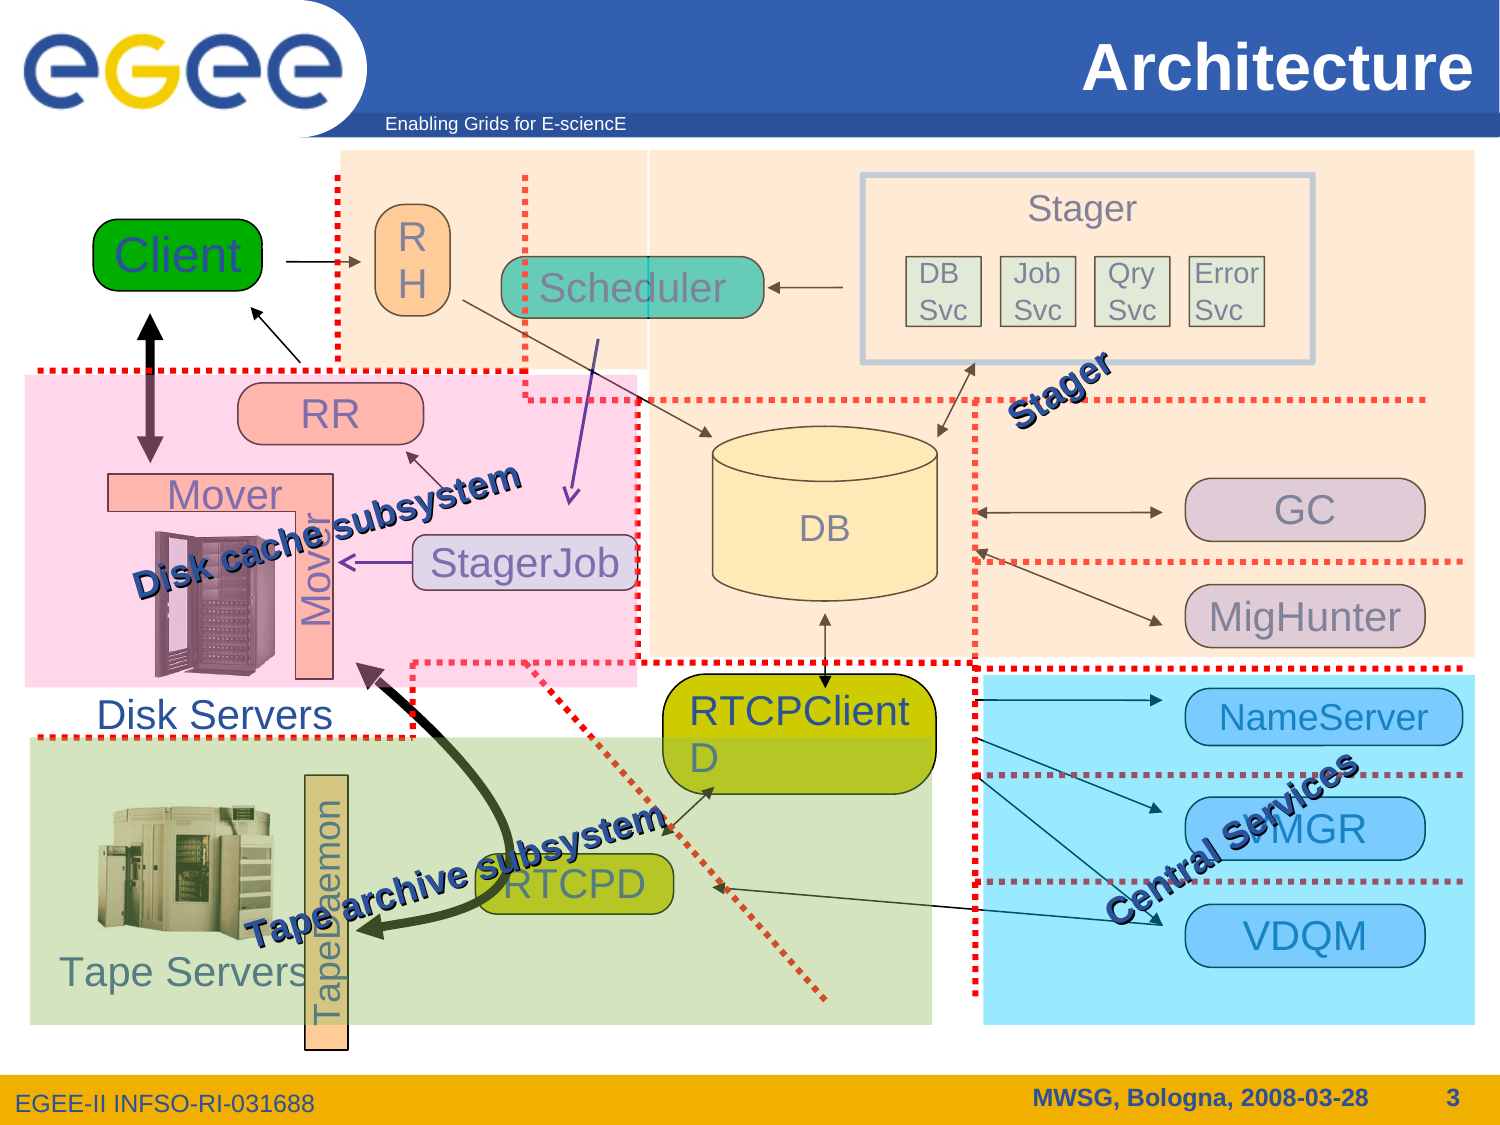

# Architecture
Stager
Stager
DB
Svc
Job
Svc
Qry
Svc
Error
Svc
RH
Client
Scheduler
Disk cache subsystem
RR
DB
Mover
Mover
Disk Servers
GC
StagerJob
MigHunter
RTCPClientD
Central Services
NameServer
Tape archive subsystem
VMGR
RTCPD
TapeDaemon
VDQM
Tape Servers
MWSG, Bologna, 2008-03-28
3